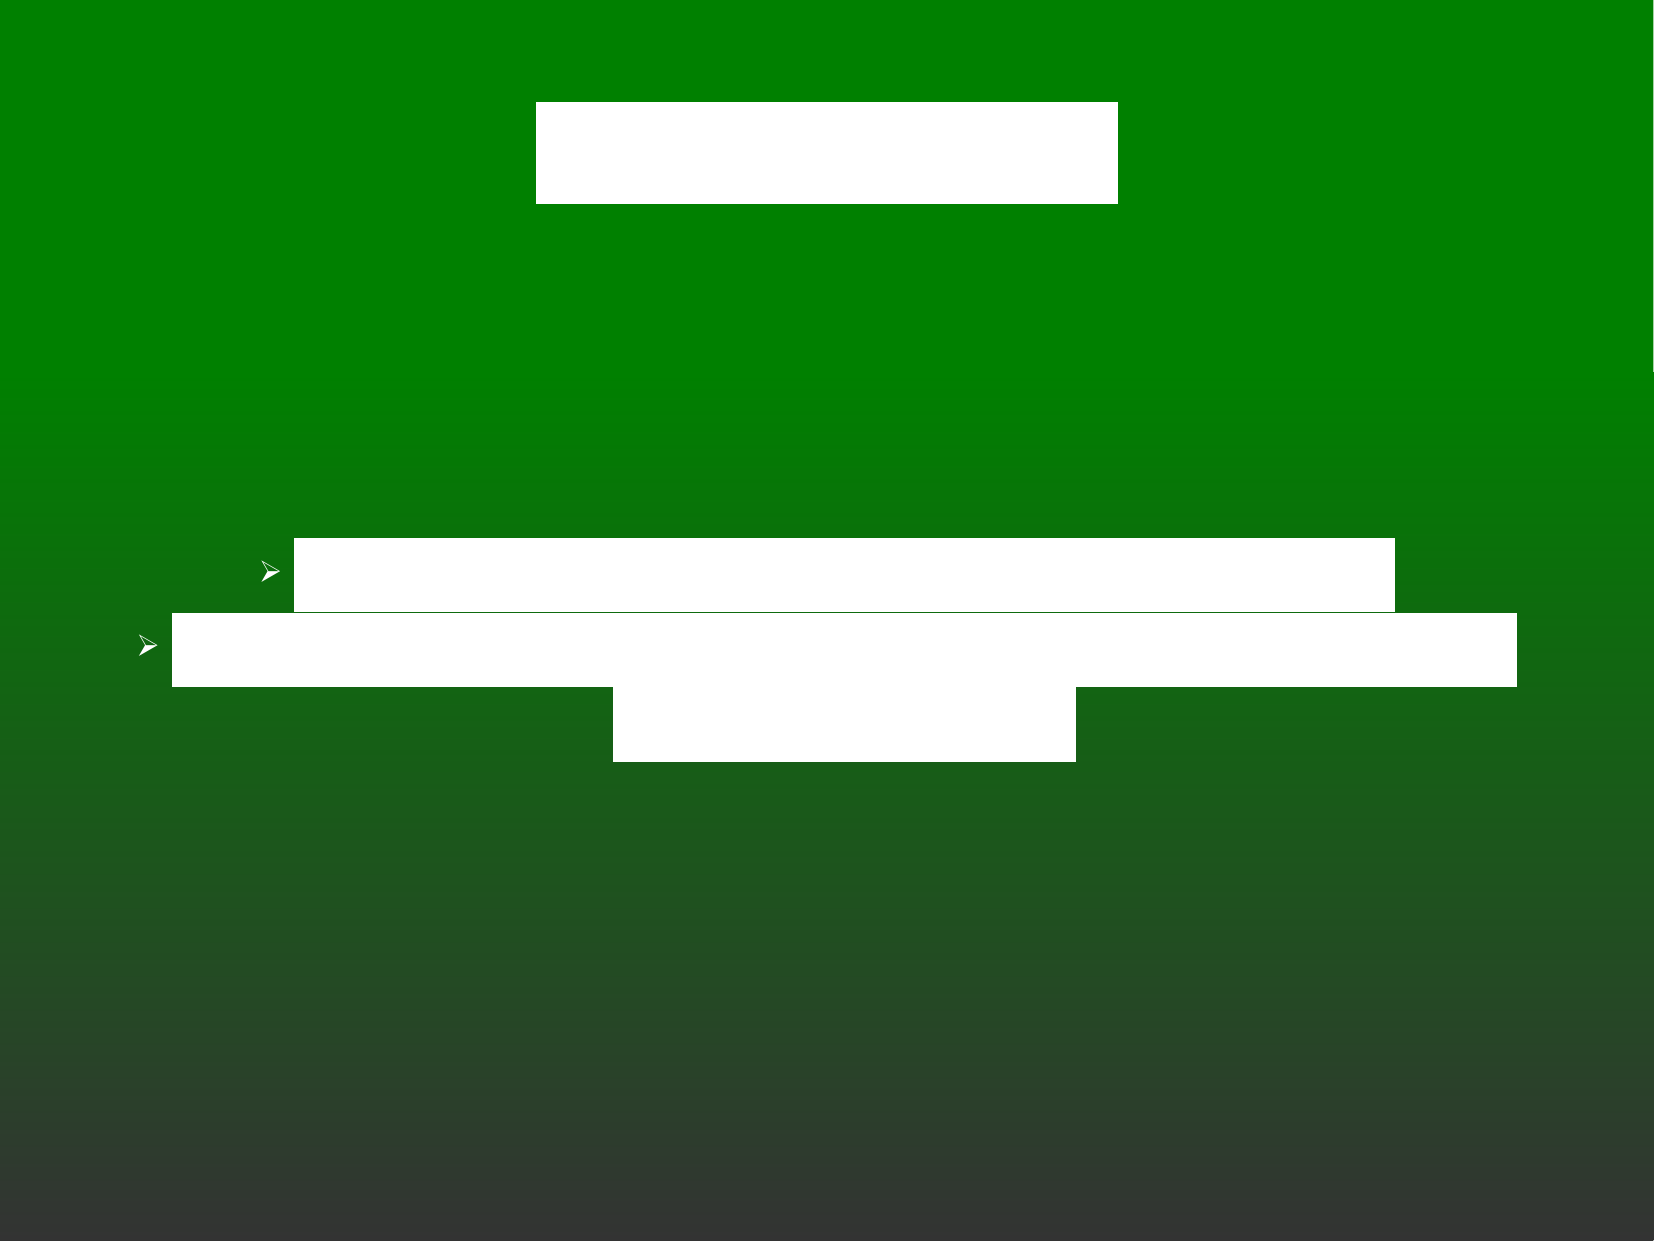

# EIA/TIA 568-A
Zaktualizowana wersja poprzedniczki
Zawiera zalecenia oraz wytyczne do montażu kabli kategorii 5